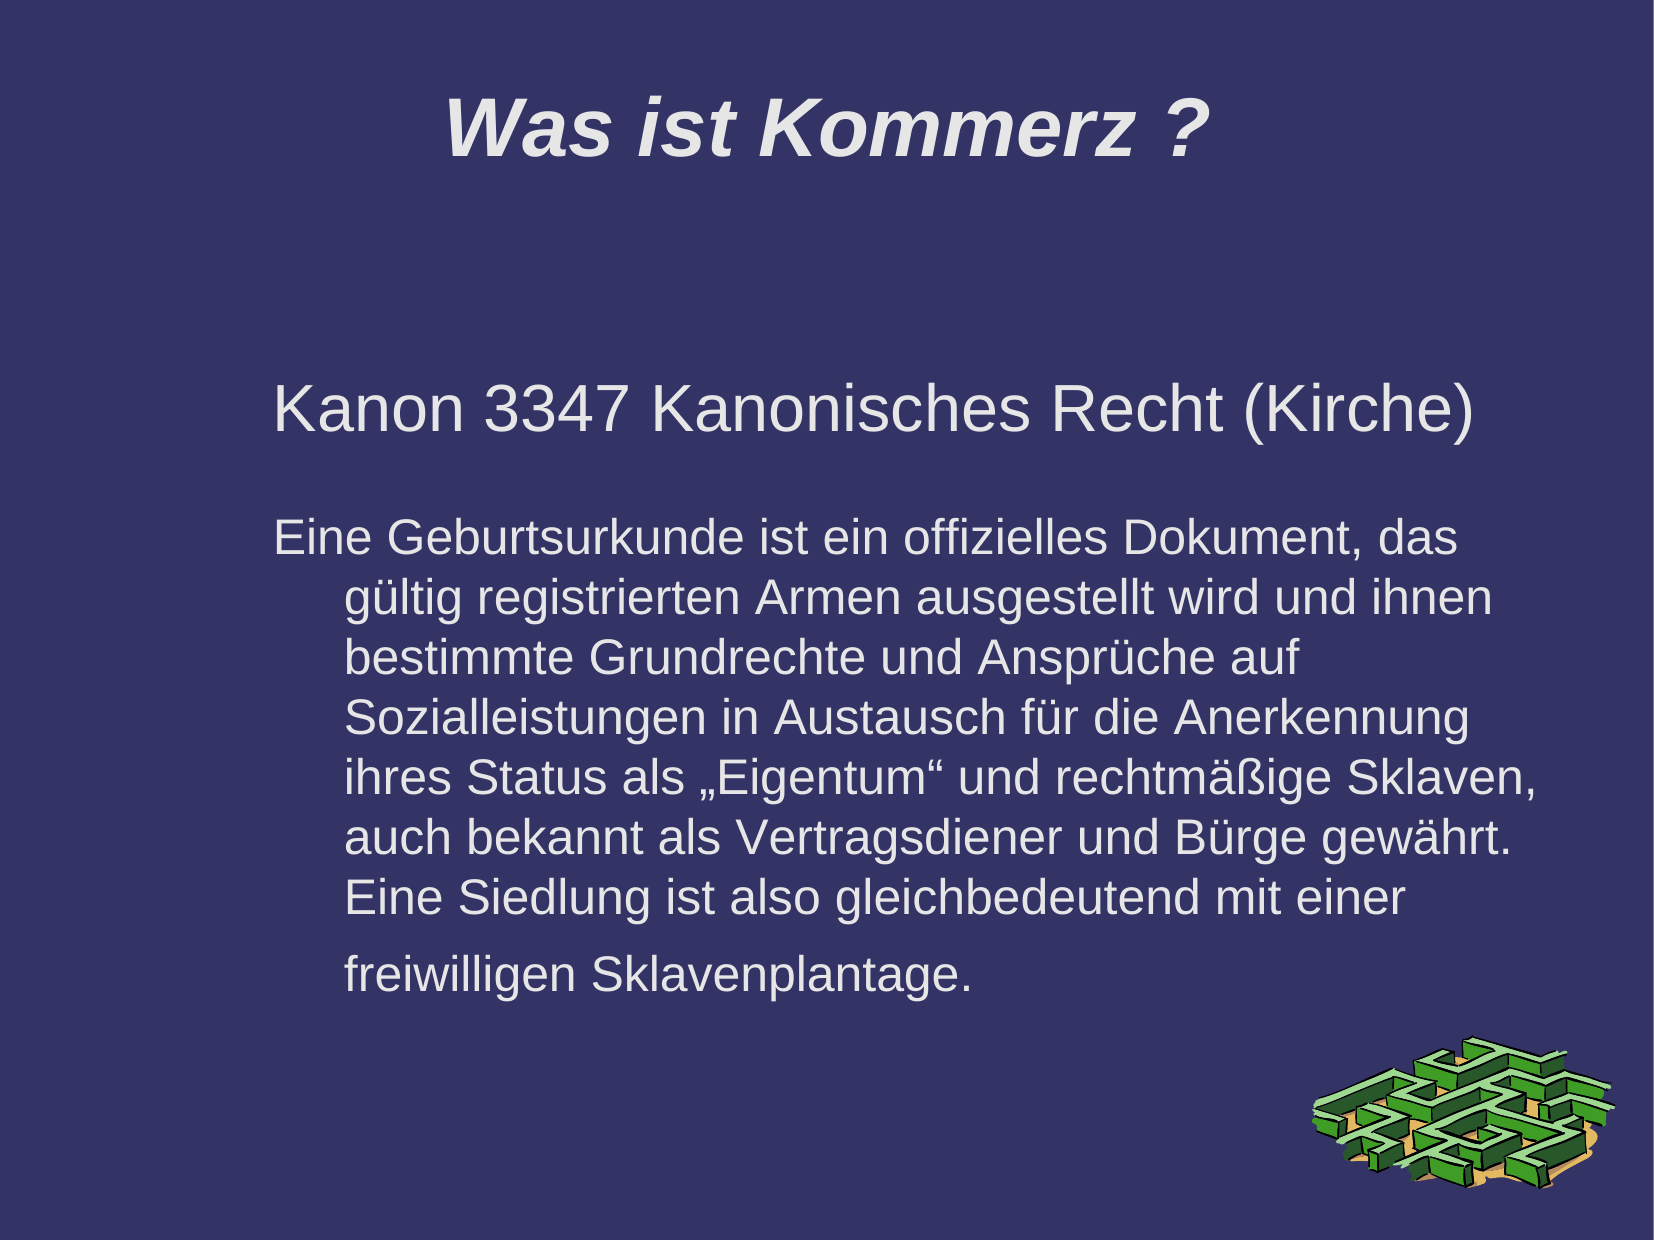

# Was ist Kommerz ?
Kanon 3347 Kanonisches Recht (Kirche)
Eine Geburtsurkunde ist ein offizielles Dokument, das gültig registrierten Armen ausgestellt wird und ihnen bestimmte Grundrechte und Ansprüche auf Sozialleistungen in Austausch für die Anerkennung ihres Status als „Eigentum“ und rechtmäßige Sklaven, auch bekannt als Vertragsdiener und Bürge gewährt. Eine Siedlung ist also gleichbedeutend mit einer freiwilligen Sklavenplantage.